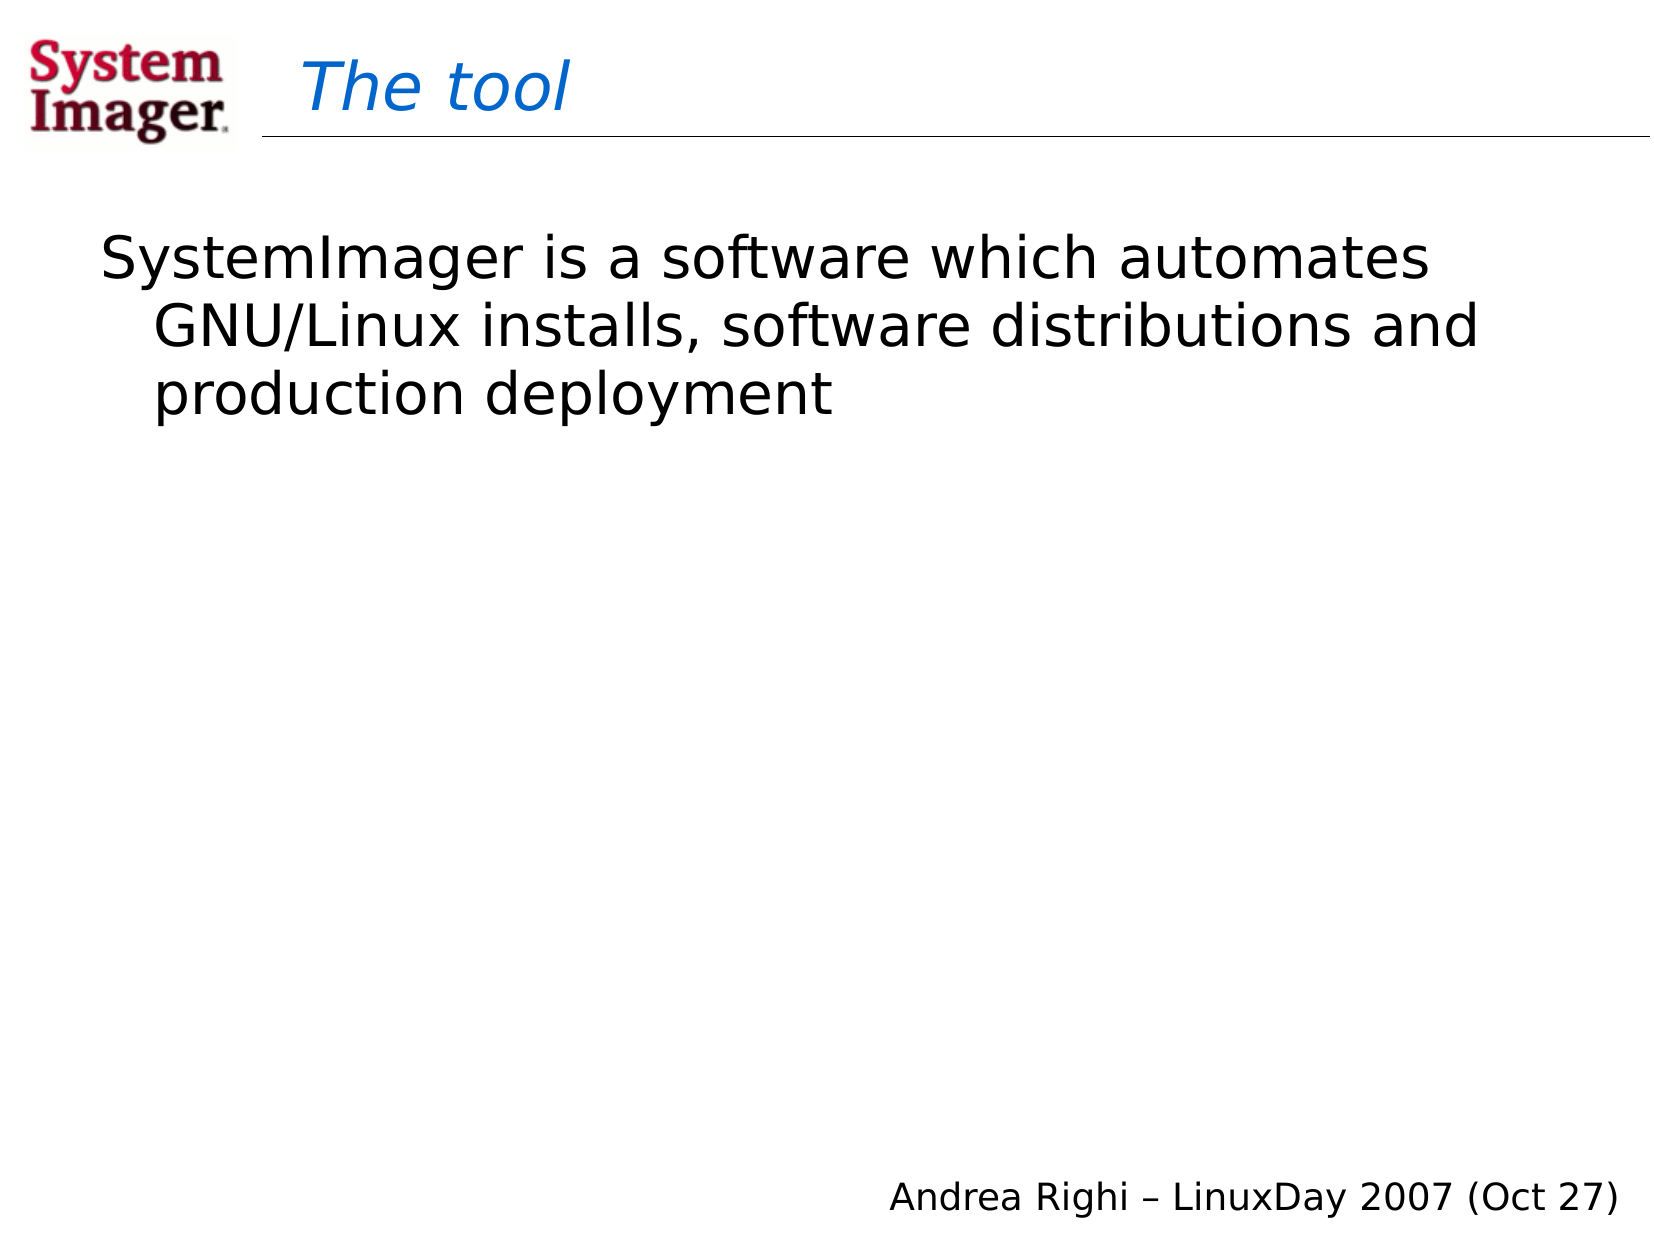

# The tool
SystemImager is a software which automates GNU/Linux installs, software distributions and production deployment